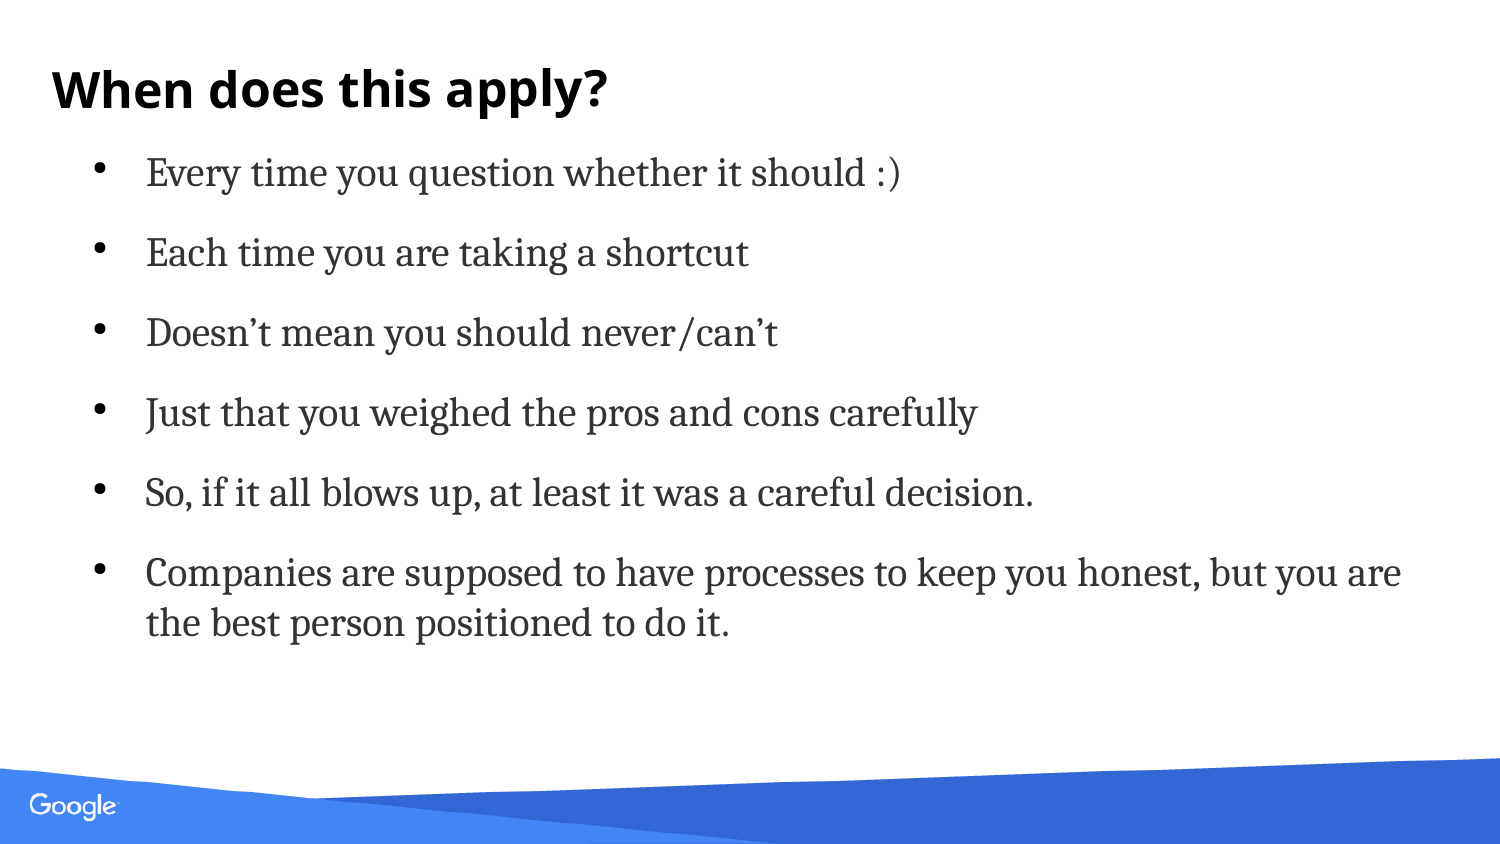

When does this apply?
# Every time you question whether it should :)
Each time you are taking a shortcut
Doesn’t mean you should never/can’t
Just that you weighed the pros and cons carefully
So, if it all blows up, at least it was a careful decision.
Companies are supposed to have processes to keep you honest, but you are the best person positioned to do it.